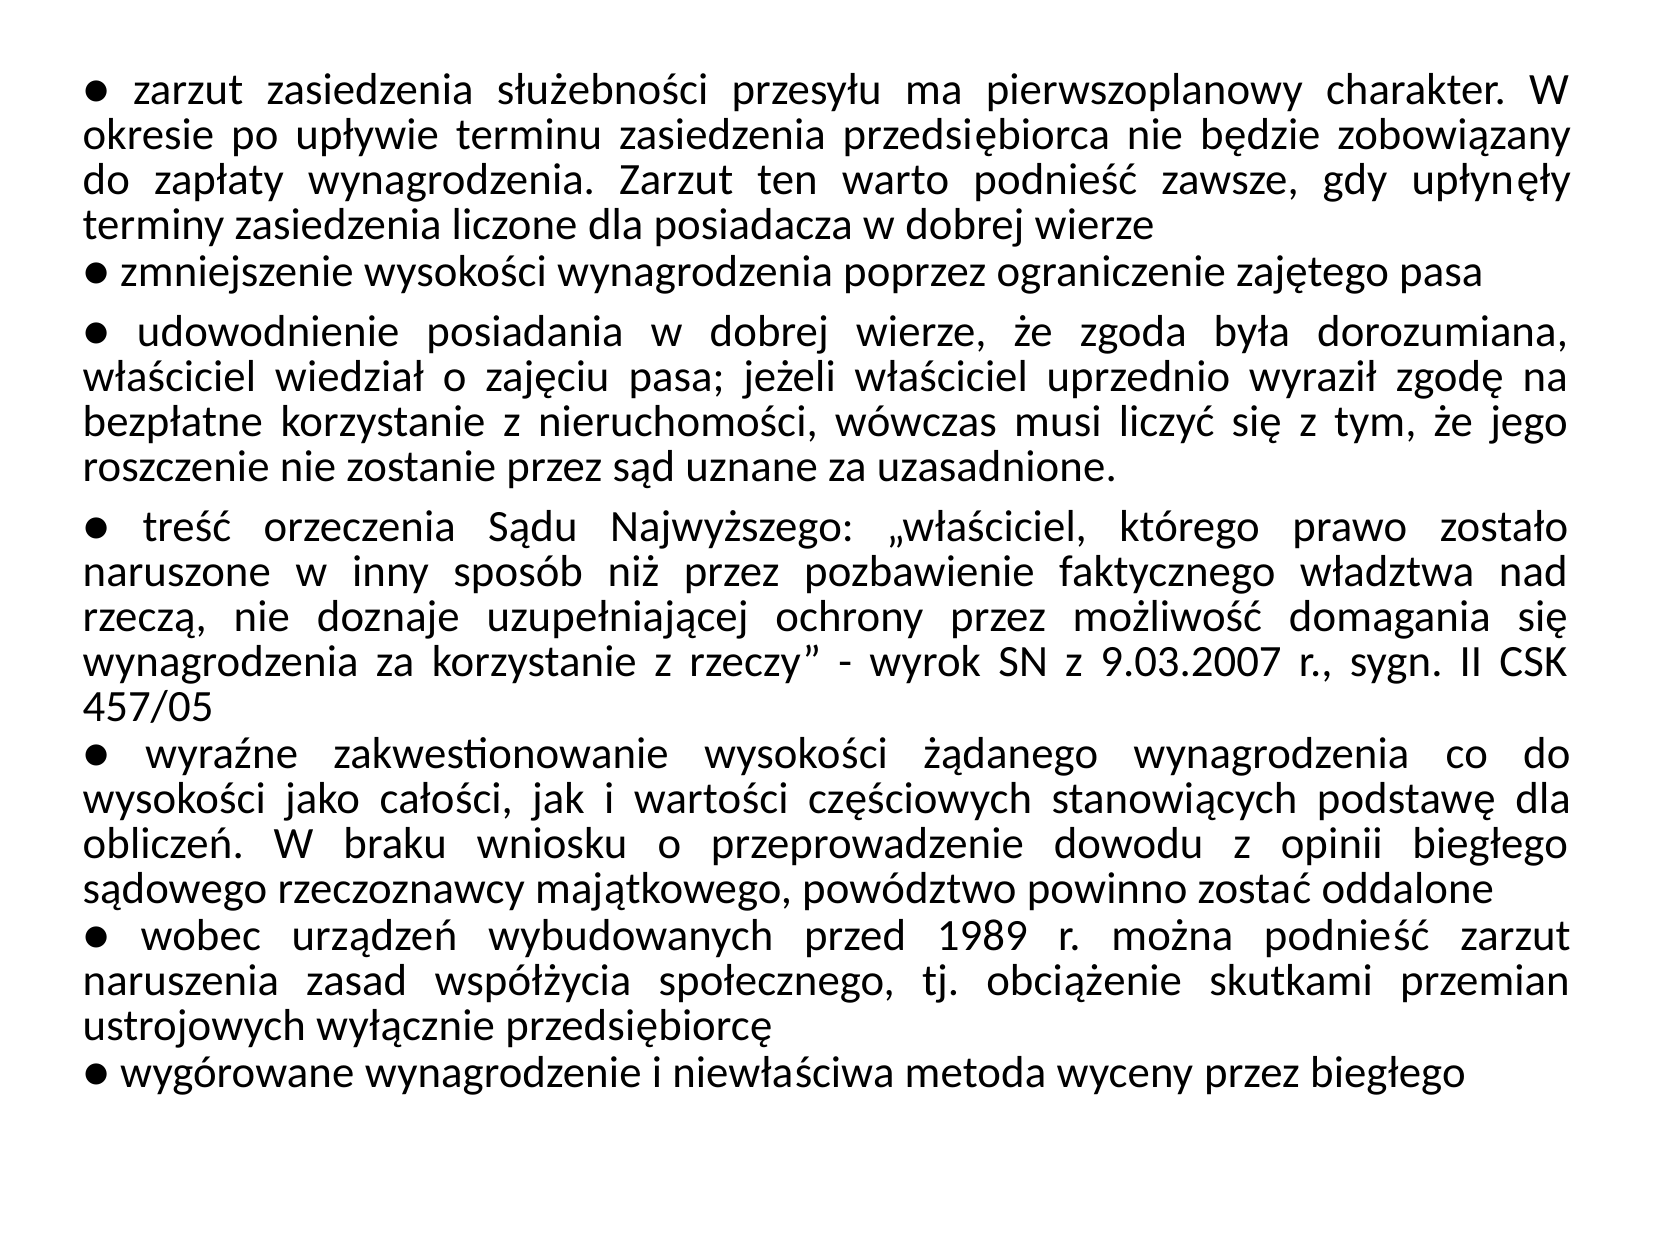

#
● zarzut zasiedzenia służebności przesyłu ma pierwszoplanowy charakter. W okresie po upływie terminu zasiedzenia przedsiębiorca nie będzie zobowiązany do zapłaty wynagrodzenia. Zarzut ten warto podnieść zawsze, gdy upłynęły terminy zasiedzenia liczone dla posiadacza w dobrej wierze
● zmniejszenie wysokości wynagrodzenia poprzez ograniczenie zajętego pasa
● udowodnienie posiadania w dobrej wierze, że zgoda była dorozumiana, właściciel wiedział o zajęciu pasa; jeżeli właściciel uprzednio wyraził zgodę na bezpłatne korzystanie z nieruchomości, wówczas musi liczyć się z tym, że jego roszczenie nie zostanie przez sąd uznane za uzasadnione.
● treść orzeczenia Sądu Najwyższego: „właściciel, którego prawo zostało naruszone w inny sposób niż przez pozbawienie faktycznego władztwa nad rzeczą, nie doznaje uzupełniającej ochrony przez możliwość domagania się wynagrodzenia za korzystanie z rzeczy” - wyrok SN z 9.03.2007 r., sygn. II CSK 457/05
● wyraźne zakwestionowanie wysokości żądanego wynagrodzenia co do wysokości jako całości, jak i wartości częściowych stanowiących podstawę dla obliczeń. W braku wniosku o przeprowadzenie dowodu z opinii biegłego sądowego rzeczoznawcy majątkowego, powództwo powinno zostać oddalone
● wobec urządzeń wybudowanych przed 1989 r. można podnieść zarzut naruszenia zasad współżycia społecznego, tj. obciążenie skutkami przemian ustrojowych wyłącznie przedsiębiorcę
● wygórowane wynagrodzenie i niewłaściwa metoda wyceny przez biegłego